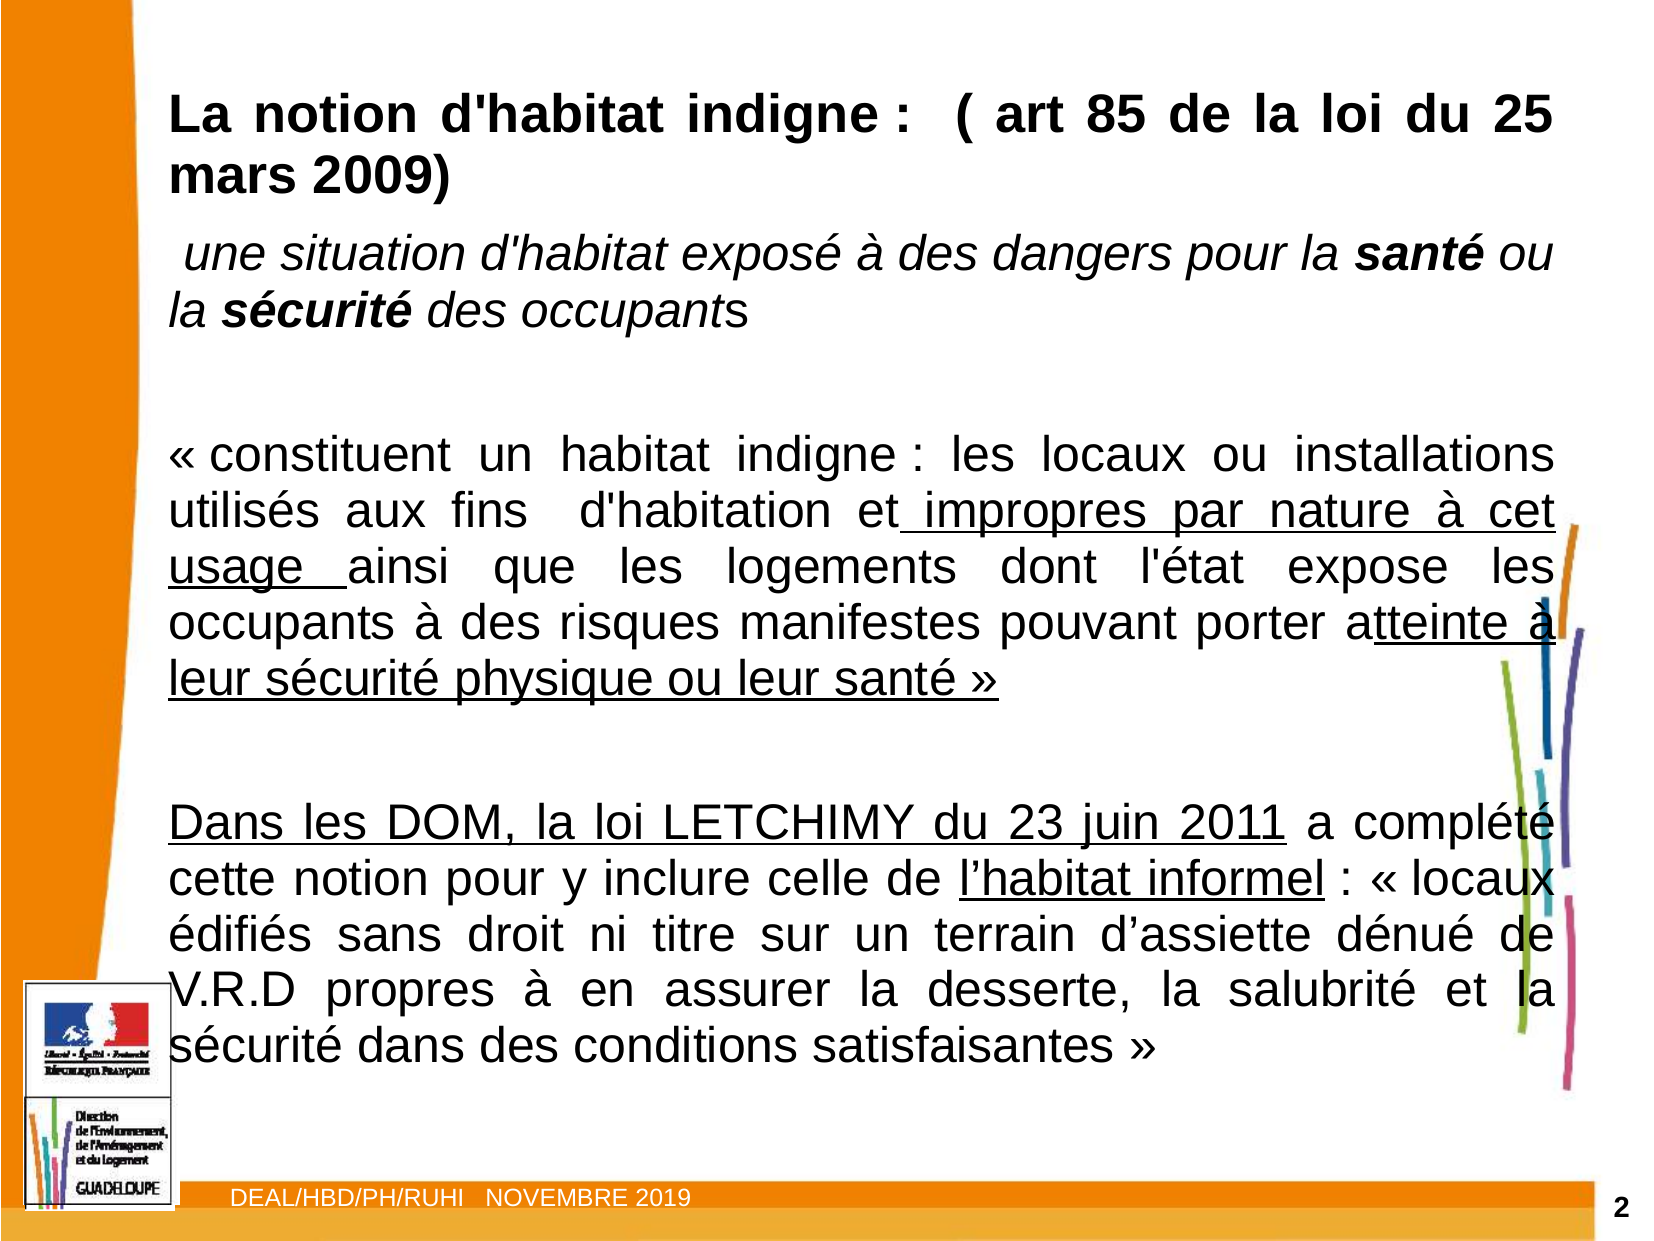

La notion d'habitat indigne : ( art 85 de la loi du 25 mars 2009)
 une situation d'habitat exposé à des dangers pour la santé ou la sécurité des occupants
« constituent un habitat indigne : les locaux ou installations utilisés aux fins d'habitation et impropres par nature à cet usage ainsi que les logements dont l'état expose les occupants à des risques manifestes pouvant porter atteinte à leur sécurité physique ou leur santé »
Dans les DOM, la loi LETCHIMY du 23 juin 2011 a complété cette notion pour y inclure celle de l’habitat informel : « locaux édifiés sans droit ni titre sur un terrain d’assiette dénué de V.R.D propres à en assurer la desserte, la salubrité et la sécurité dans des conditions satisfaisantes »
 DEAL/HBD/PH/RUHI NOVEMBRE 2019
2